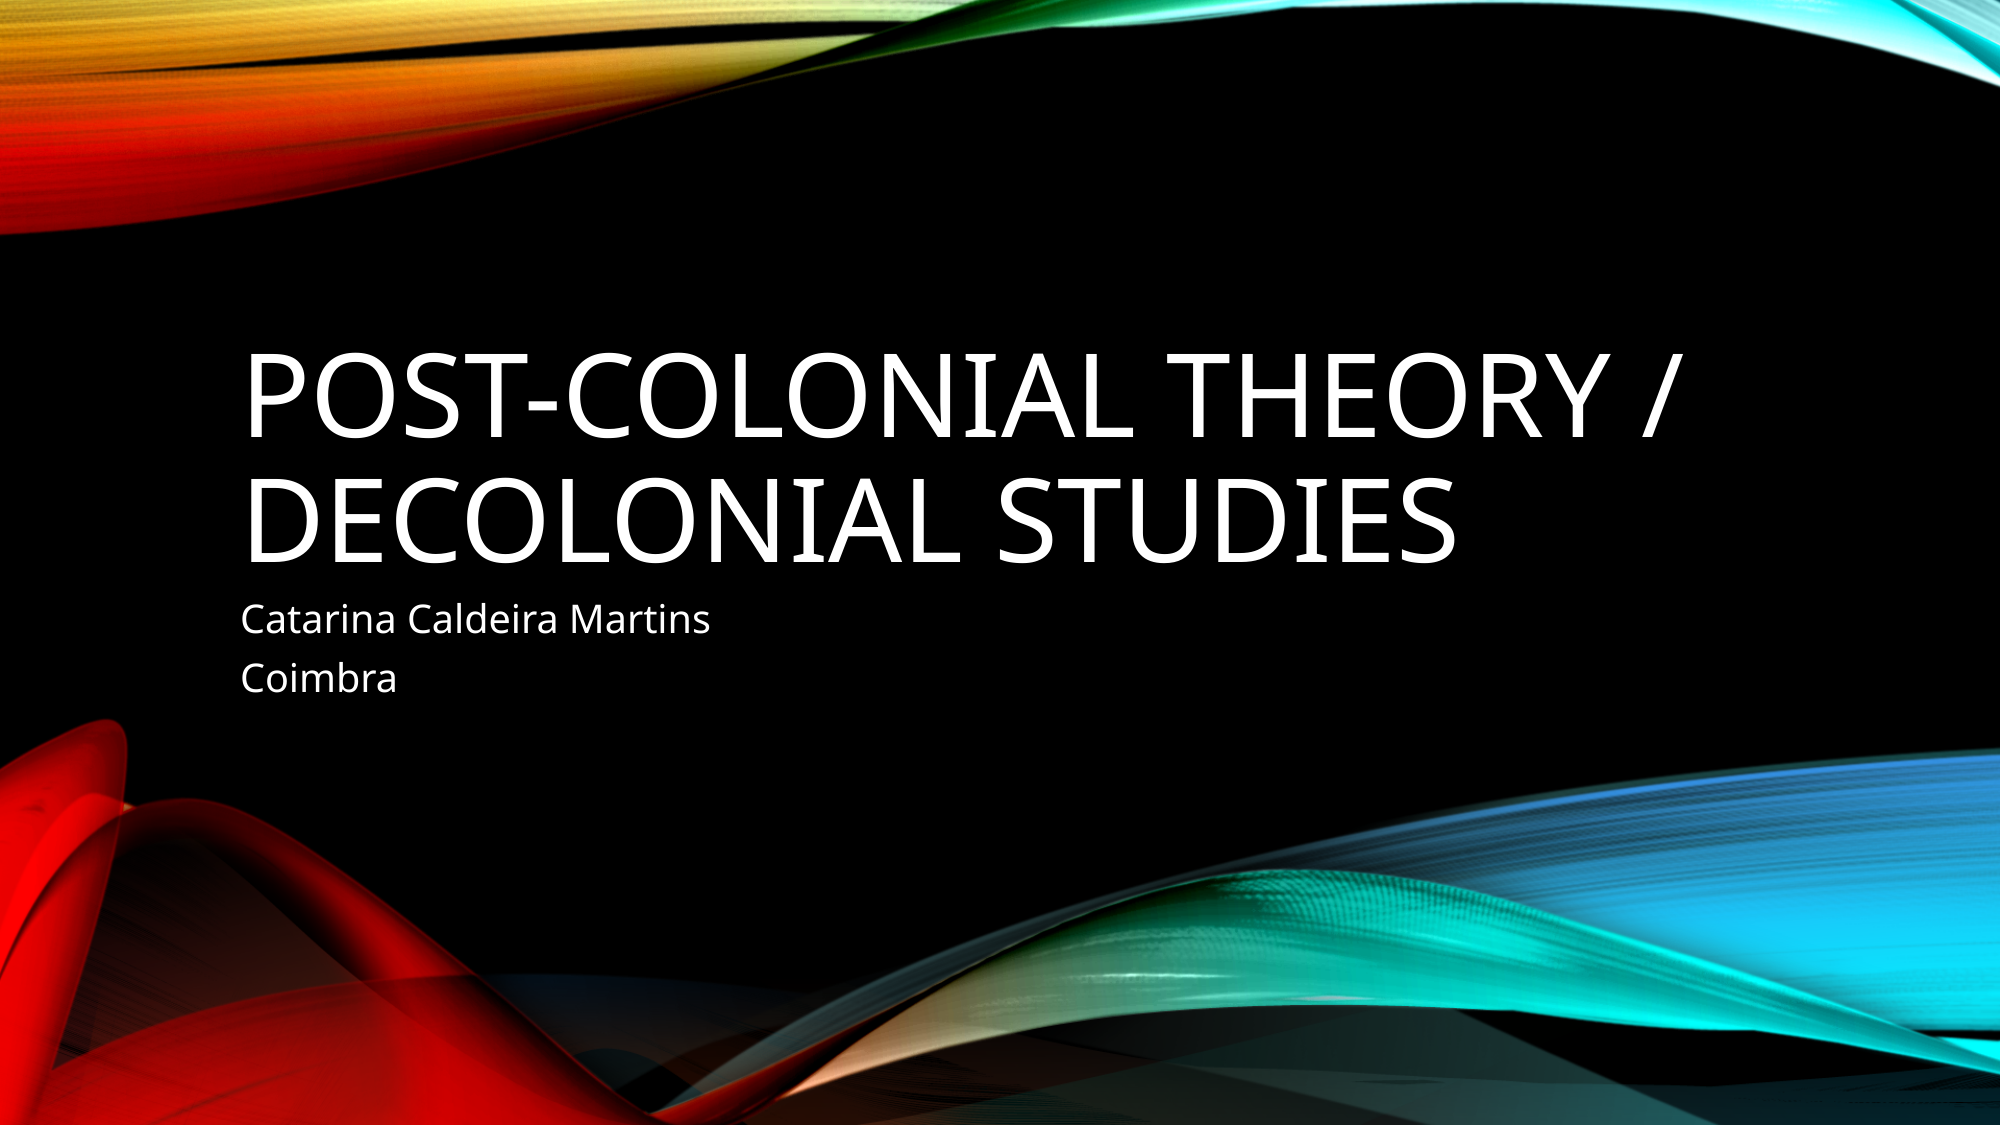

# Post-colonial Theory / Decolonial studies
Catarina Caldeira Martins
Coimbra